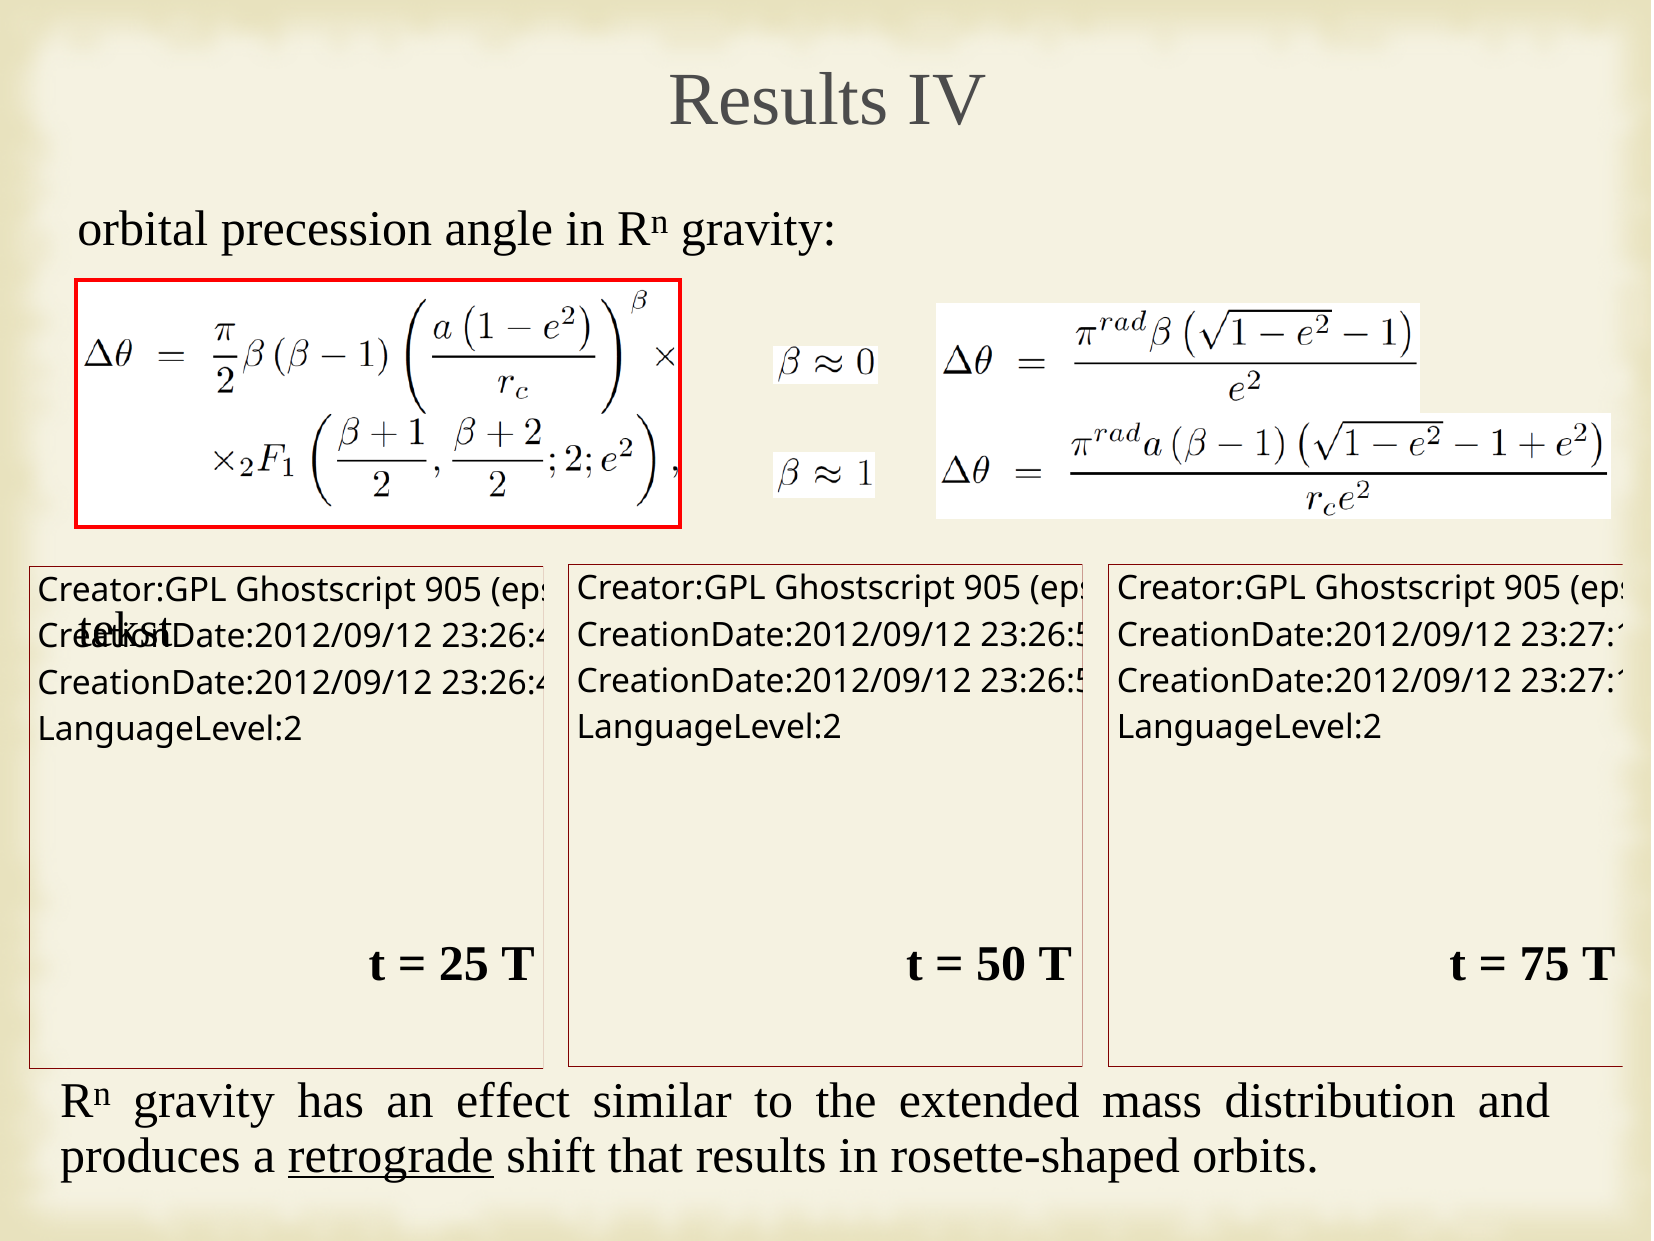

Results IV
orbital precession angle in Rn gravity:
# tekst
t = 25 T
t = 50 T
t = 75 T
Rn gravity has an effect similar to the extended mass distribution and produces a retrograde shift that results in rosette-shaped orbits.